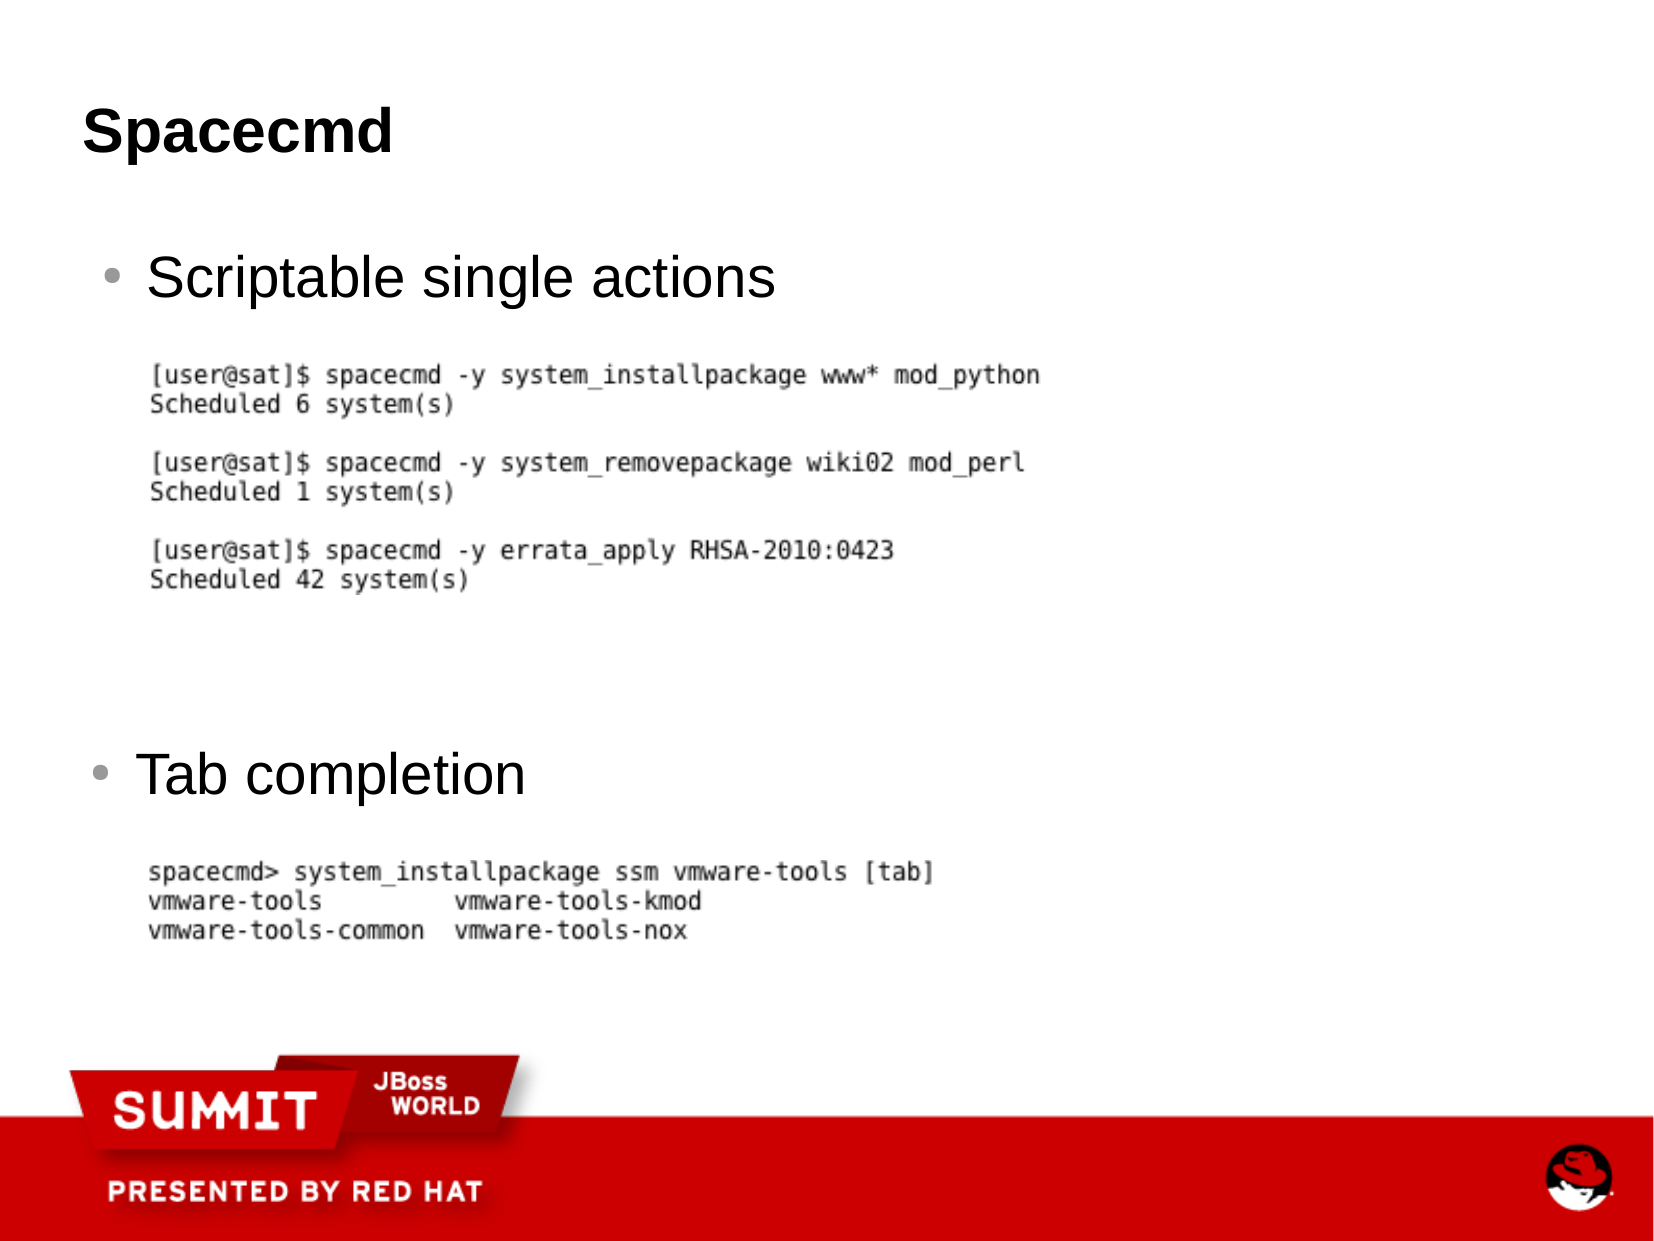

# Spacecmd
Scriptable single actions
Tab completion